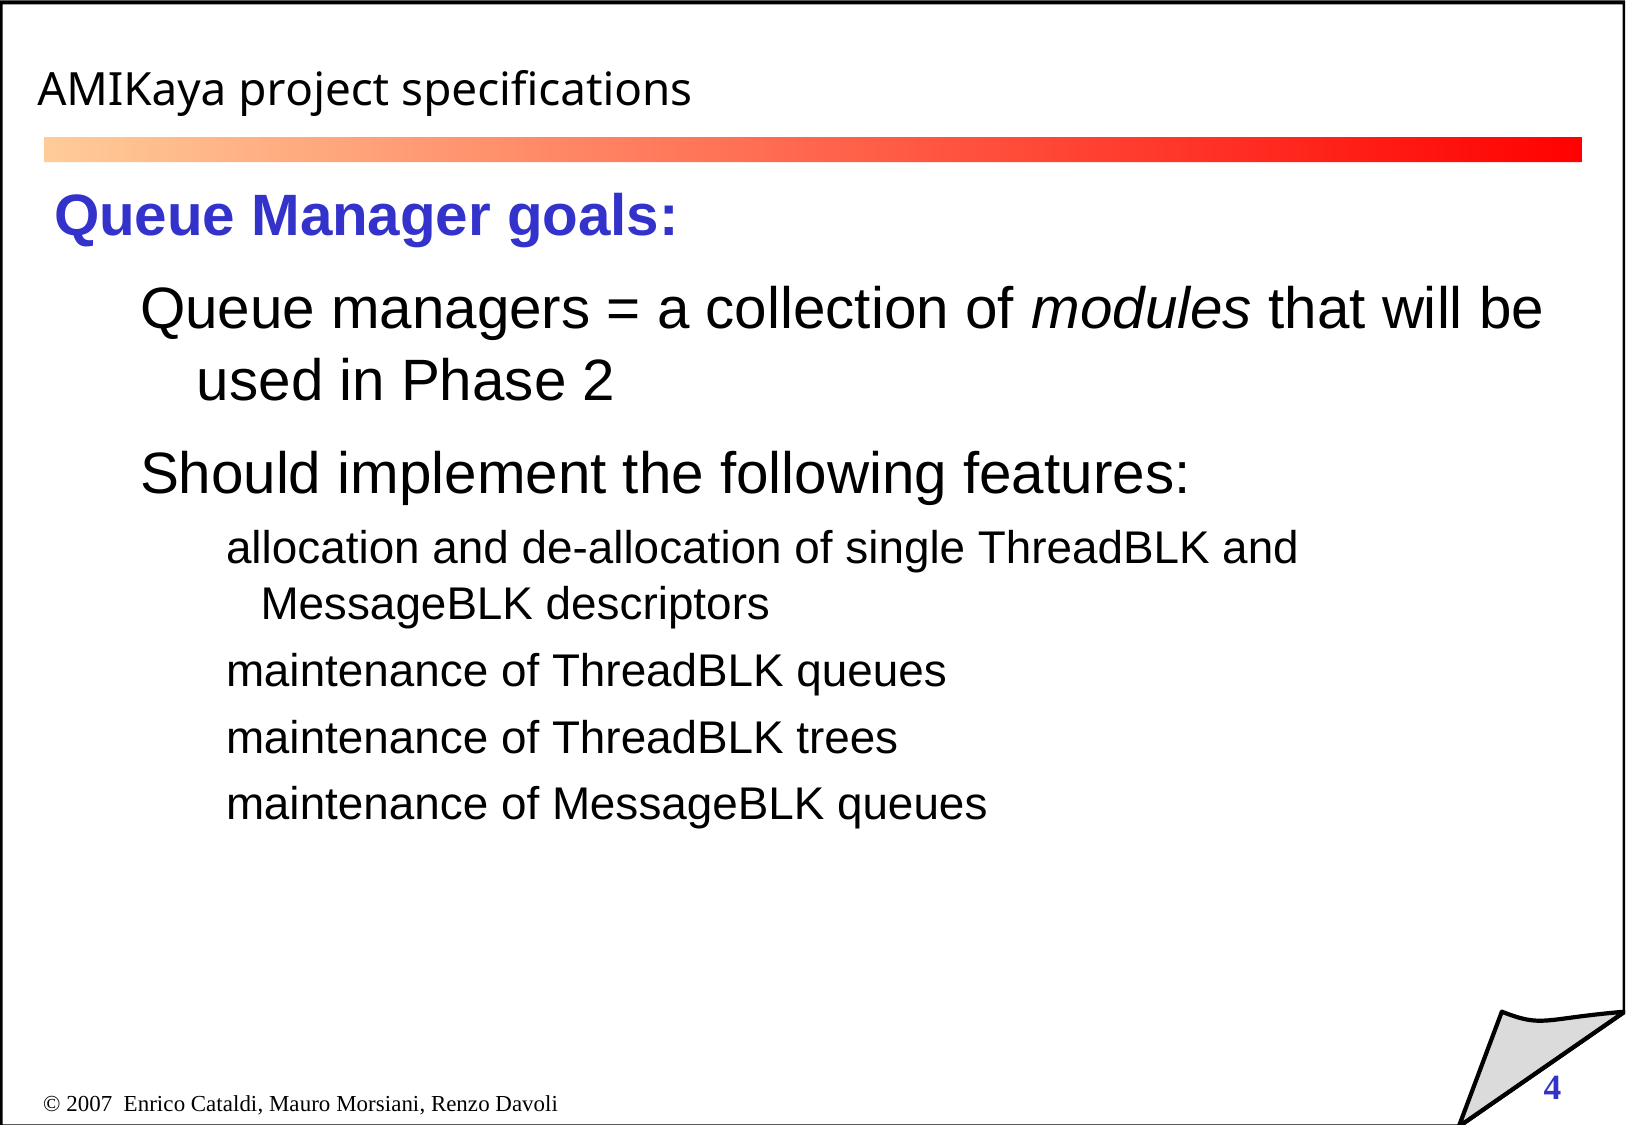

# AMIKaya project specifications
Queue Manager goals:
Queue managers = a collection of modules that will be used in Phase 2
Should implement the following features:
allocation and de-allocation of single ThreadBLK and MessageBLK descriptors
maintenance of ThreadBLK queues
maintenance of ThreadBLK trees
maintenance of MessageBLK queues